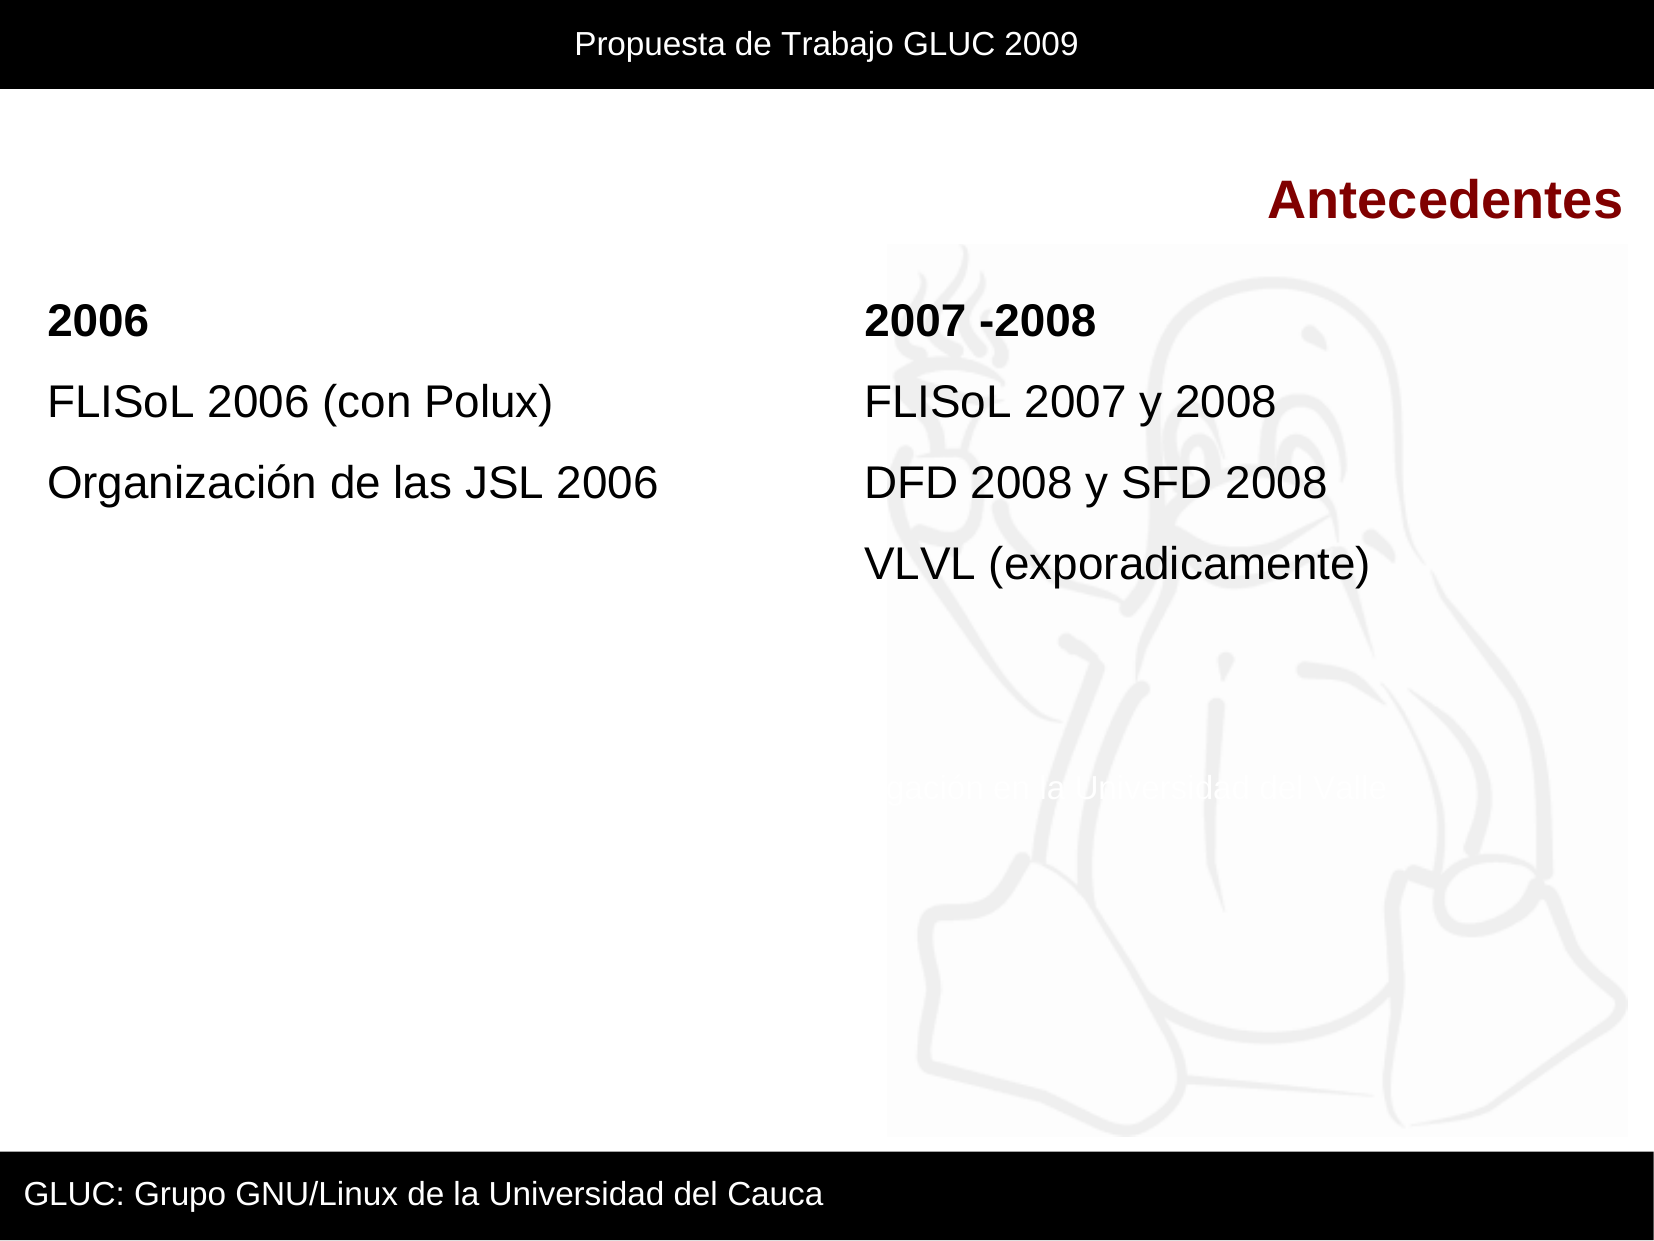

# Antecedentes
2006
FLISoL 2006 (con Polux)
Organización de las JSL 2006
2007 -2008
FLISoL 2007 y 2008
DFD 2008 y SFD 2008
VLVL (exporadicamente)